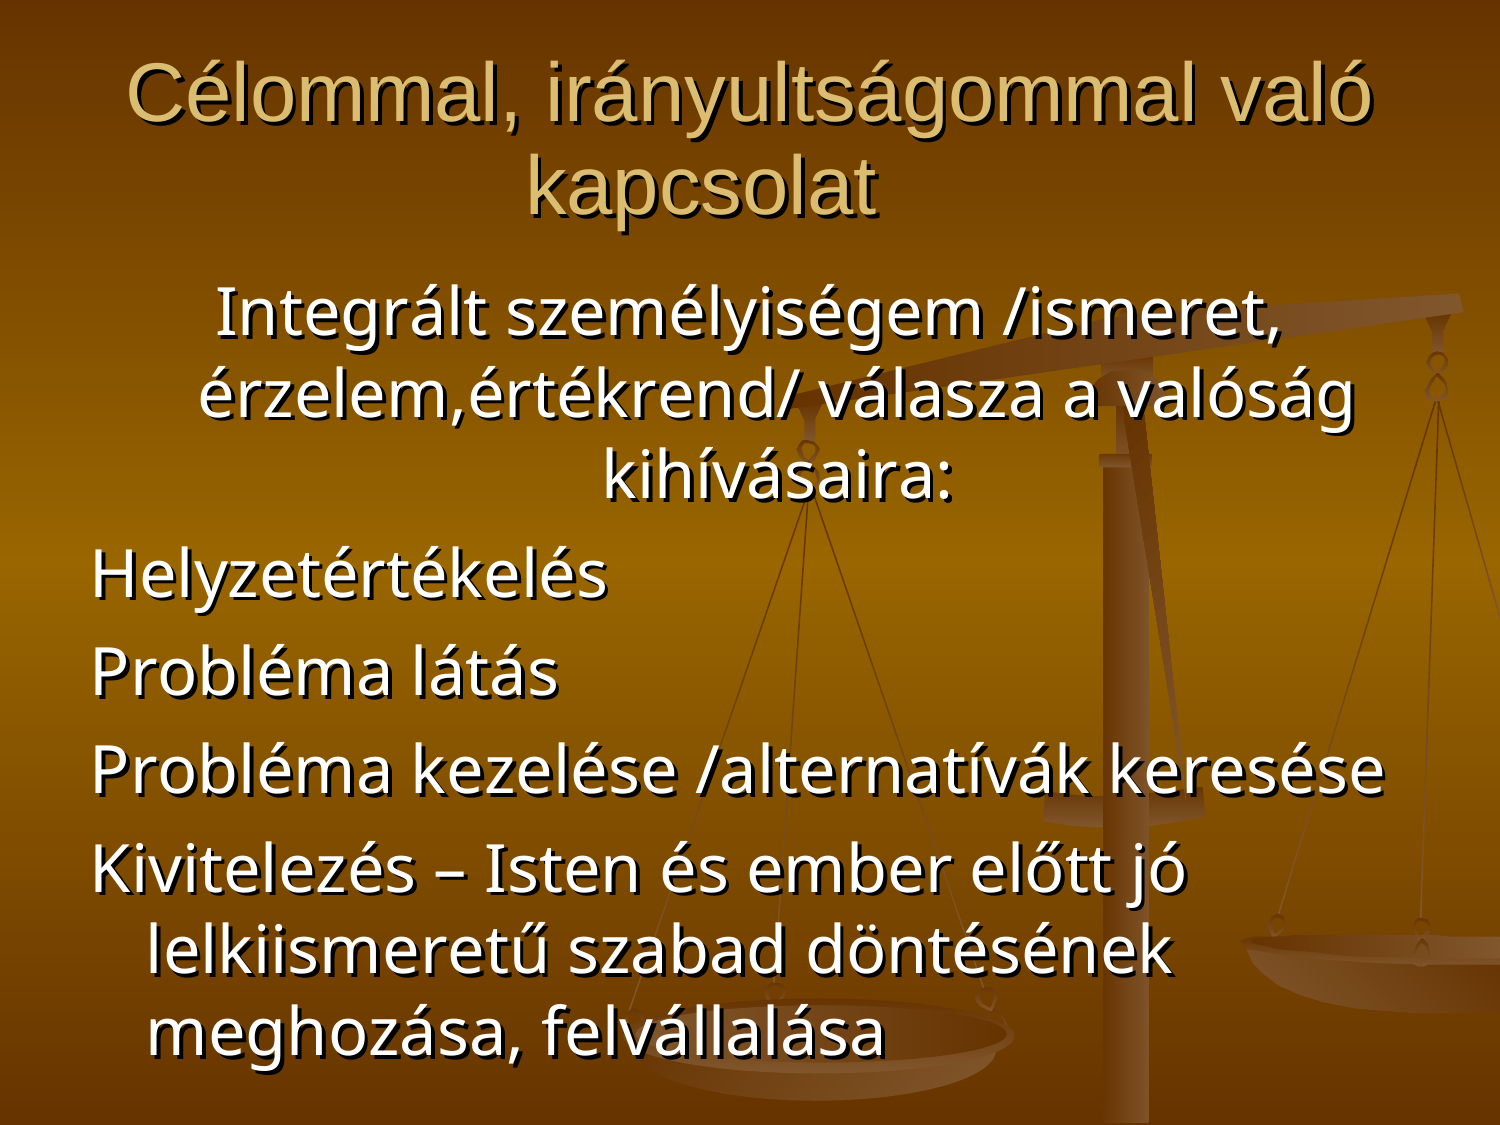

# Célommal, irányultságommal való kapcsolat
Integrált személyiségem /ismeret, érzelem,értékrend/ válasza a valóság kihívásaira:
Helyzetértékelés
Probléma látás
Probléma kezelése /alternatívák keresése
Kivitelezés – Isten és ember előtt jó lelkiismeretű szabad döntésének meghozása, felvállalása